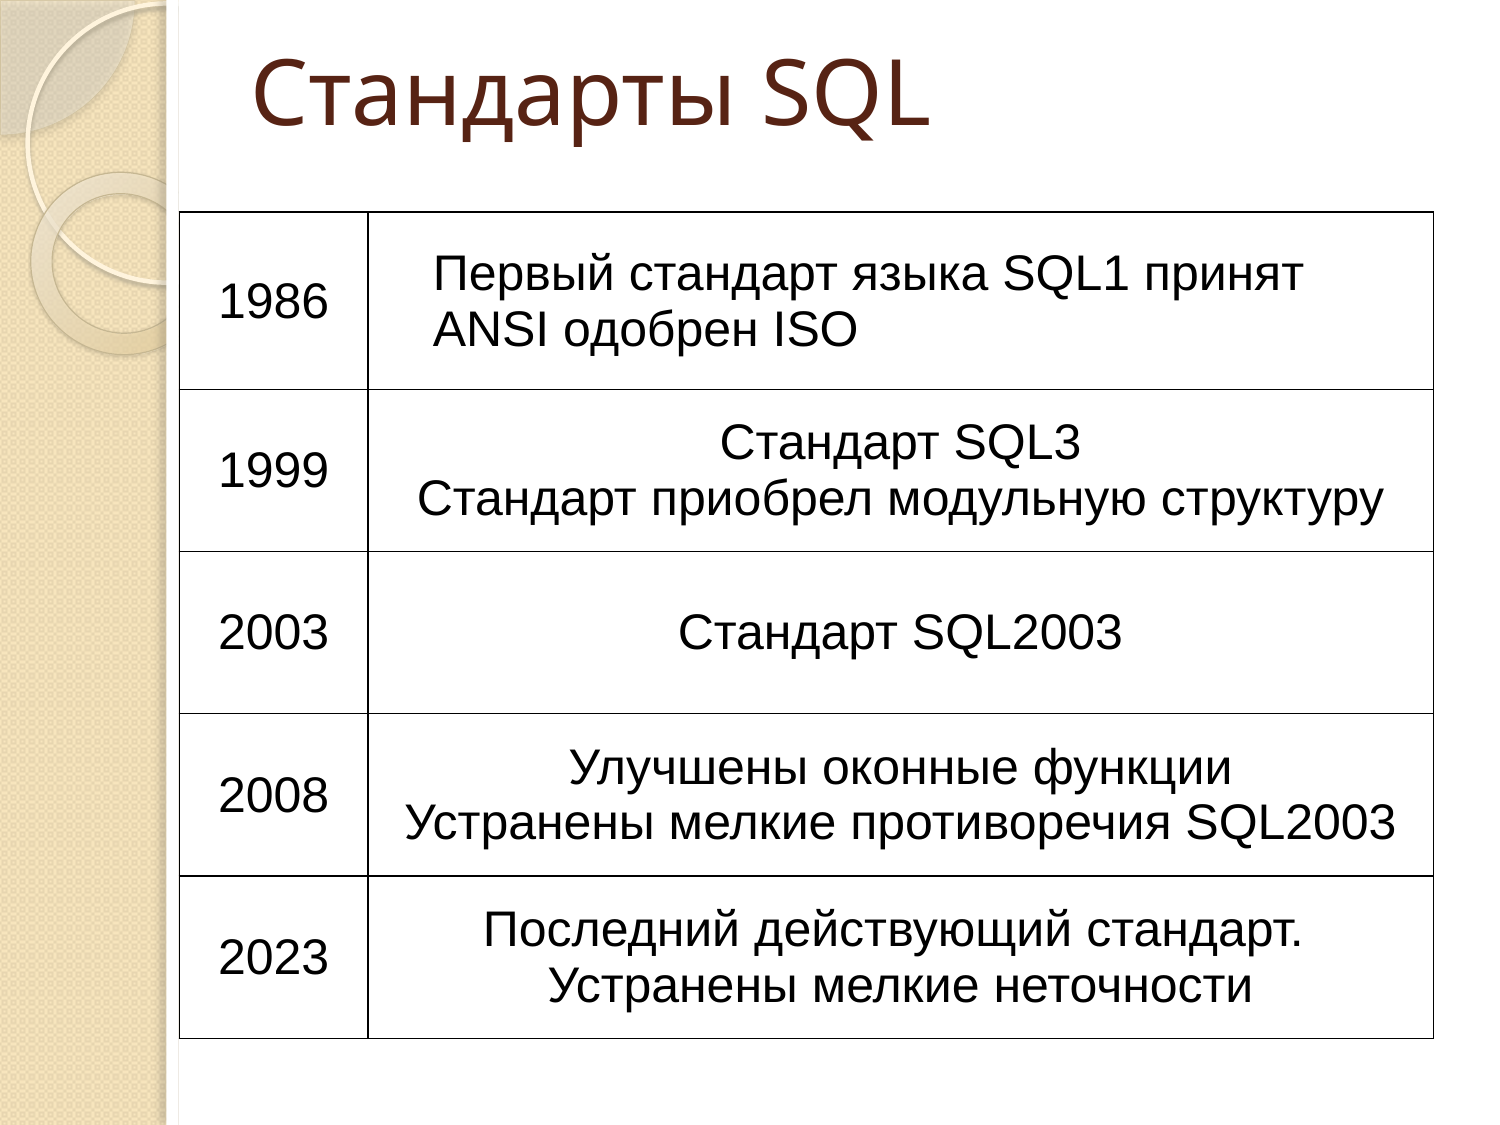

# Стандарты SQL
| 1986 | Первый стандарт языка SQL1 принят ANSI одобрен ISO |
| --- | --- |
| 1999 | Стандарт SQL3 Стандарт приобрел модульную структуру |
| 2003 | Стандарт SQL2003 |
| 2008 | Улучшены оконные функции Устранены мелкие противоречия SQL2003 |
| 2023 | Последний действующий стандарт. Устранены мелкие неточности |